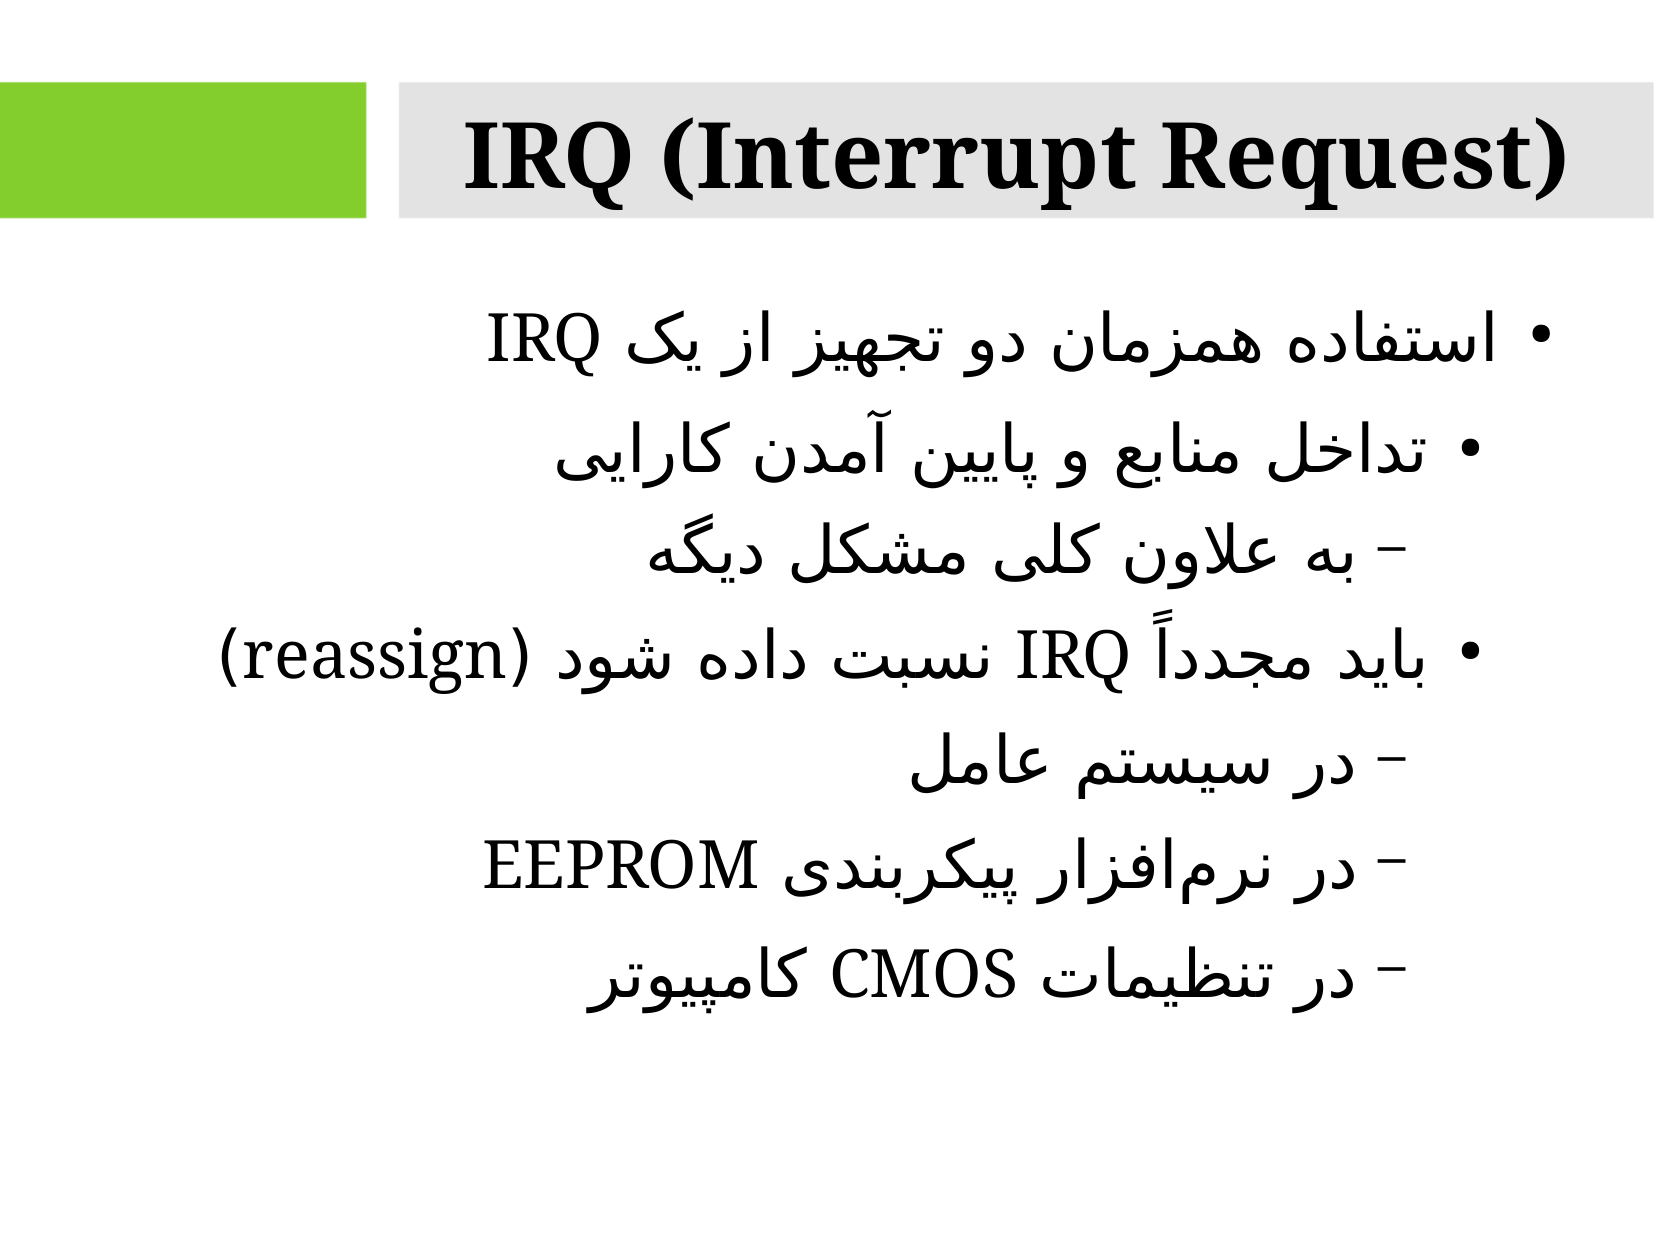

# IRQ (Interrupt Request)
استفاده همزمان دو تجهیز از یک IRQ
تداخل منابع و پایین آمدن کارایی
به علاون کلی مشکل دیگه
باید مجدداً IRQ نسبت داده شود (reassign)
در سیستم عامل
در نرم‌افزار پیکربندی EEPROM
در تنظیمات CMOS کامپیوتر